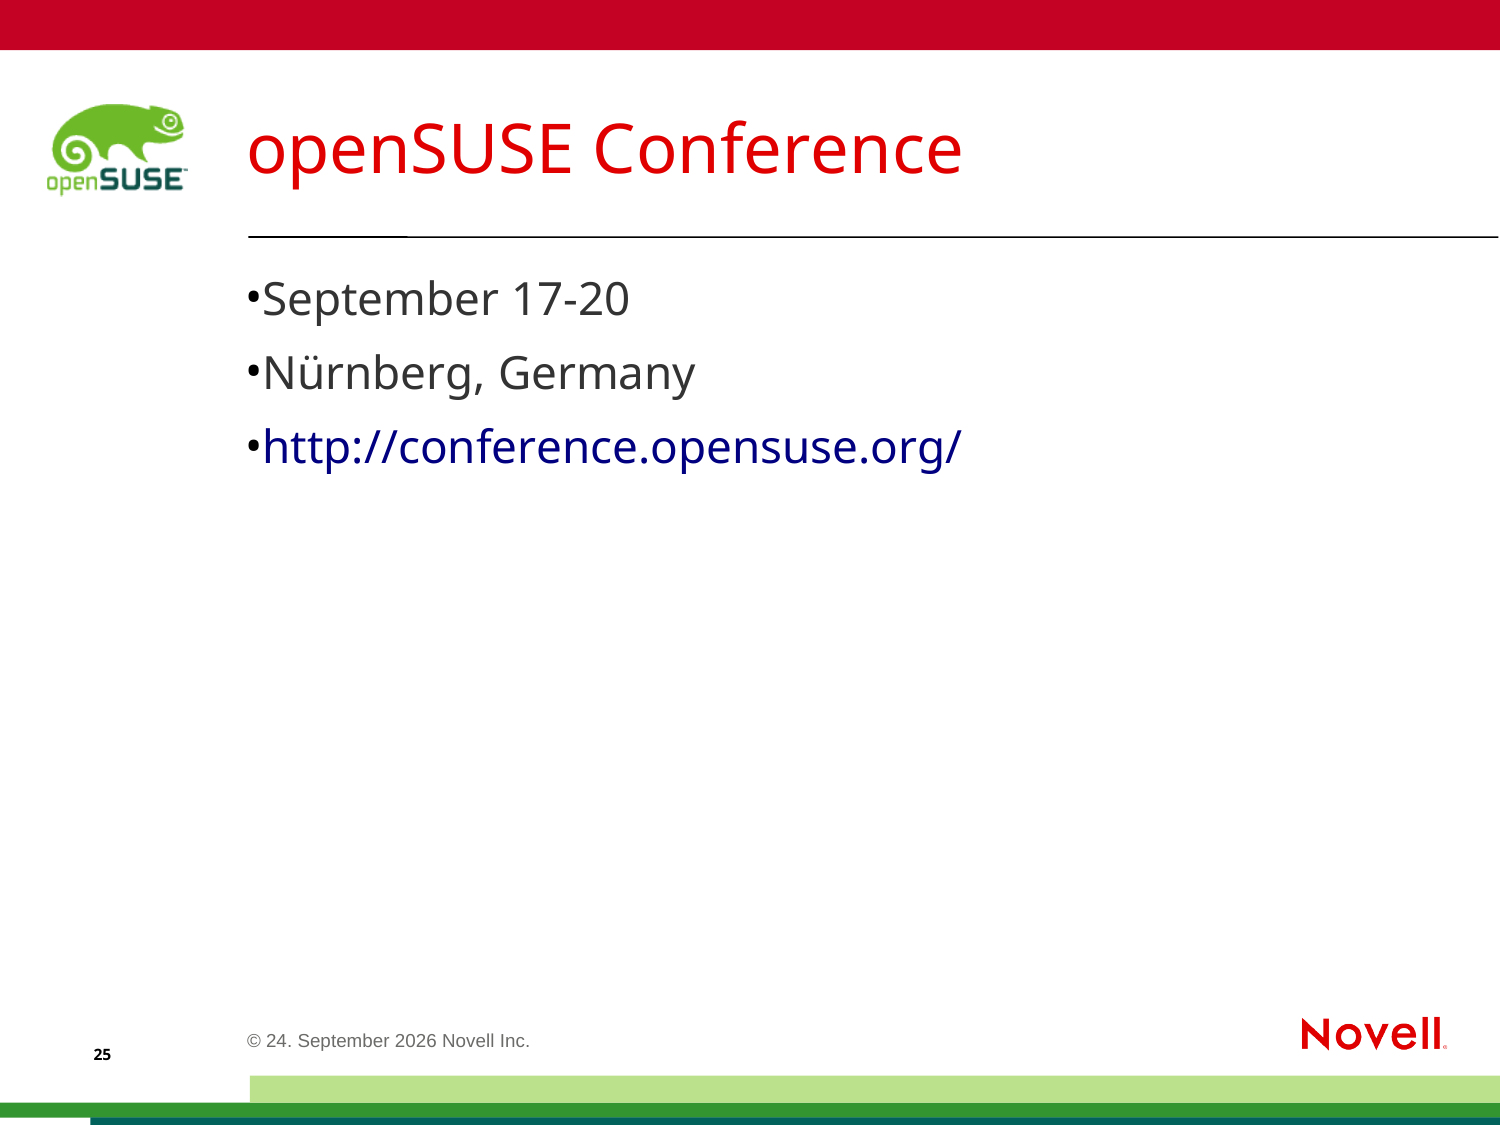

# openSUSE Conference
September 17-20
Nürnberg, Germany
http://conference.opensuse.org/